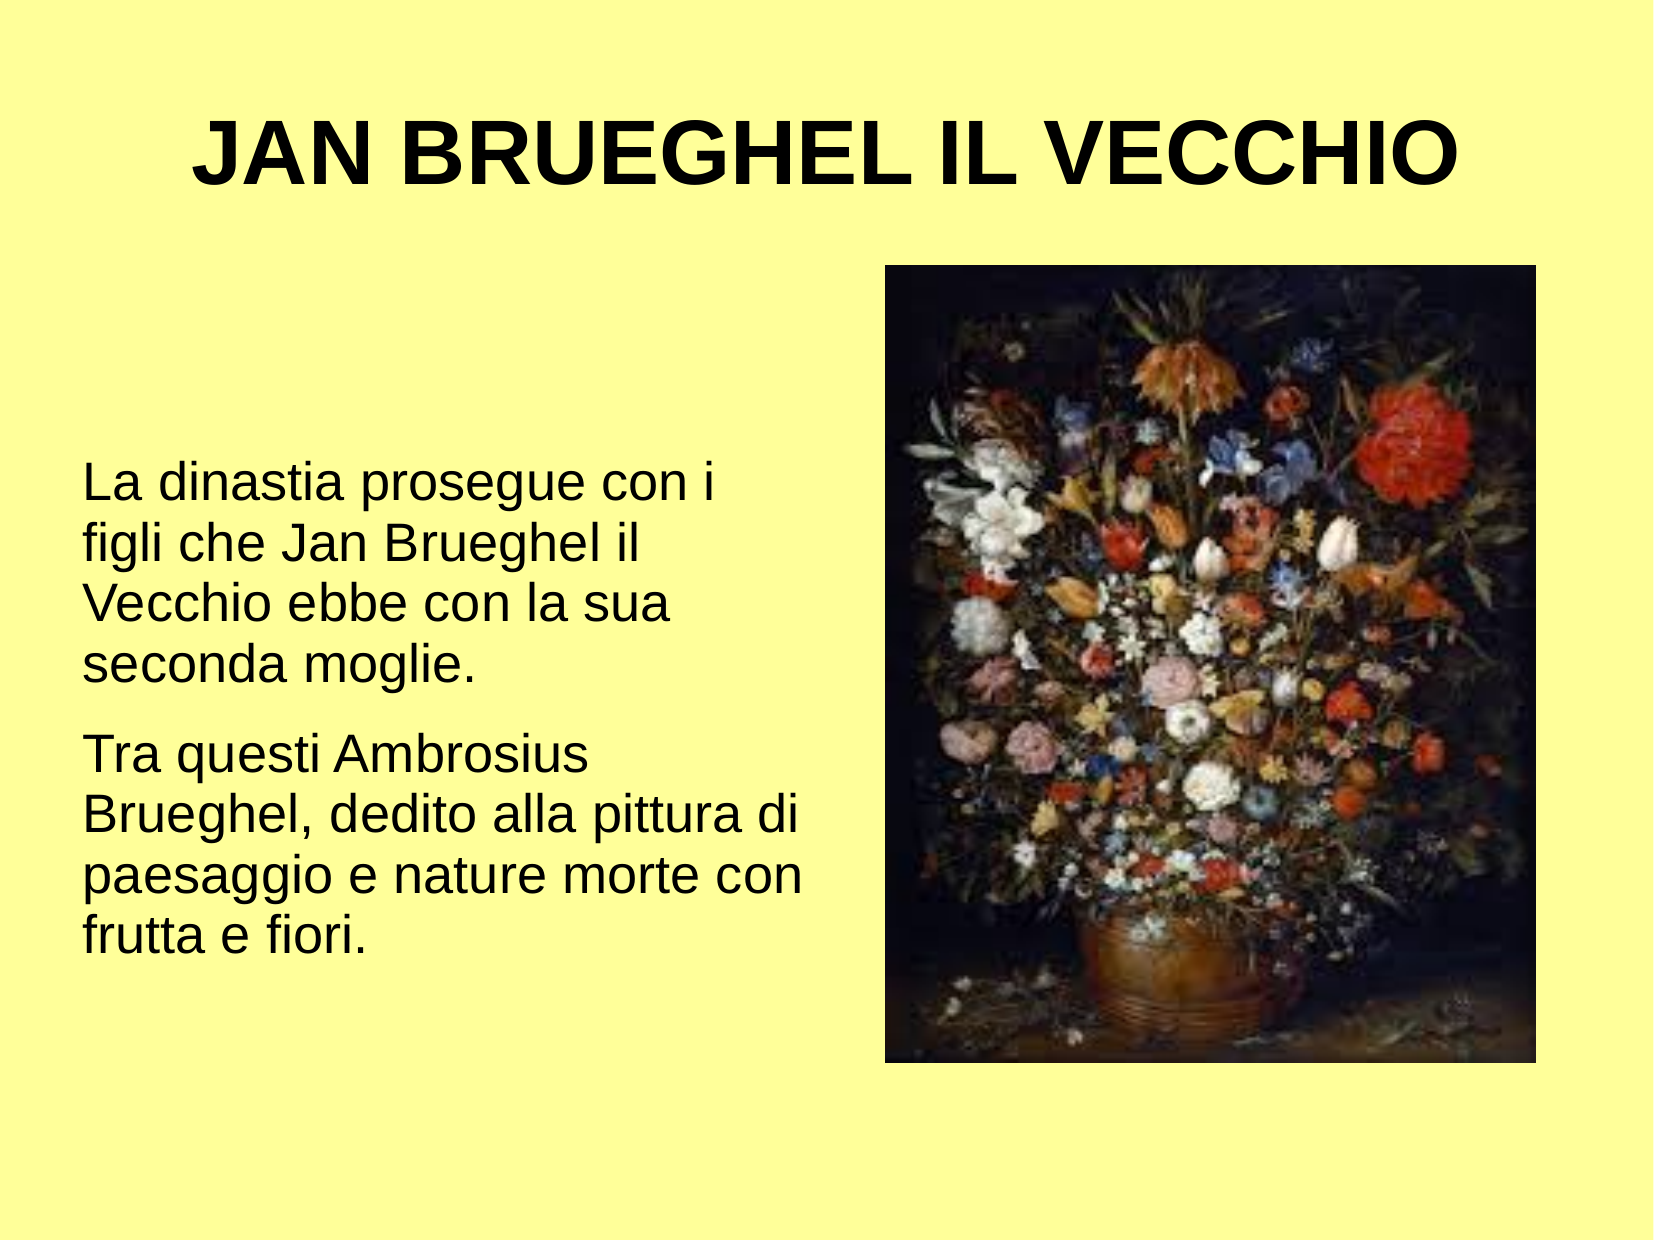

# JAN BRUEGHEL IL VECCHIO
La dinastia prosegue con i figli che Jan Brueghel il Vecchio ebbe con la sua seconda moglie.
Tra questi Ambrosius Brueghel, dedito alla pittura di paesaggio e nature morte con frutta e fiori.